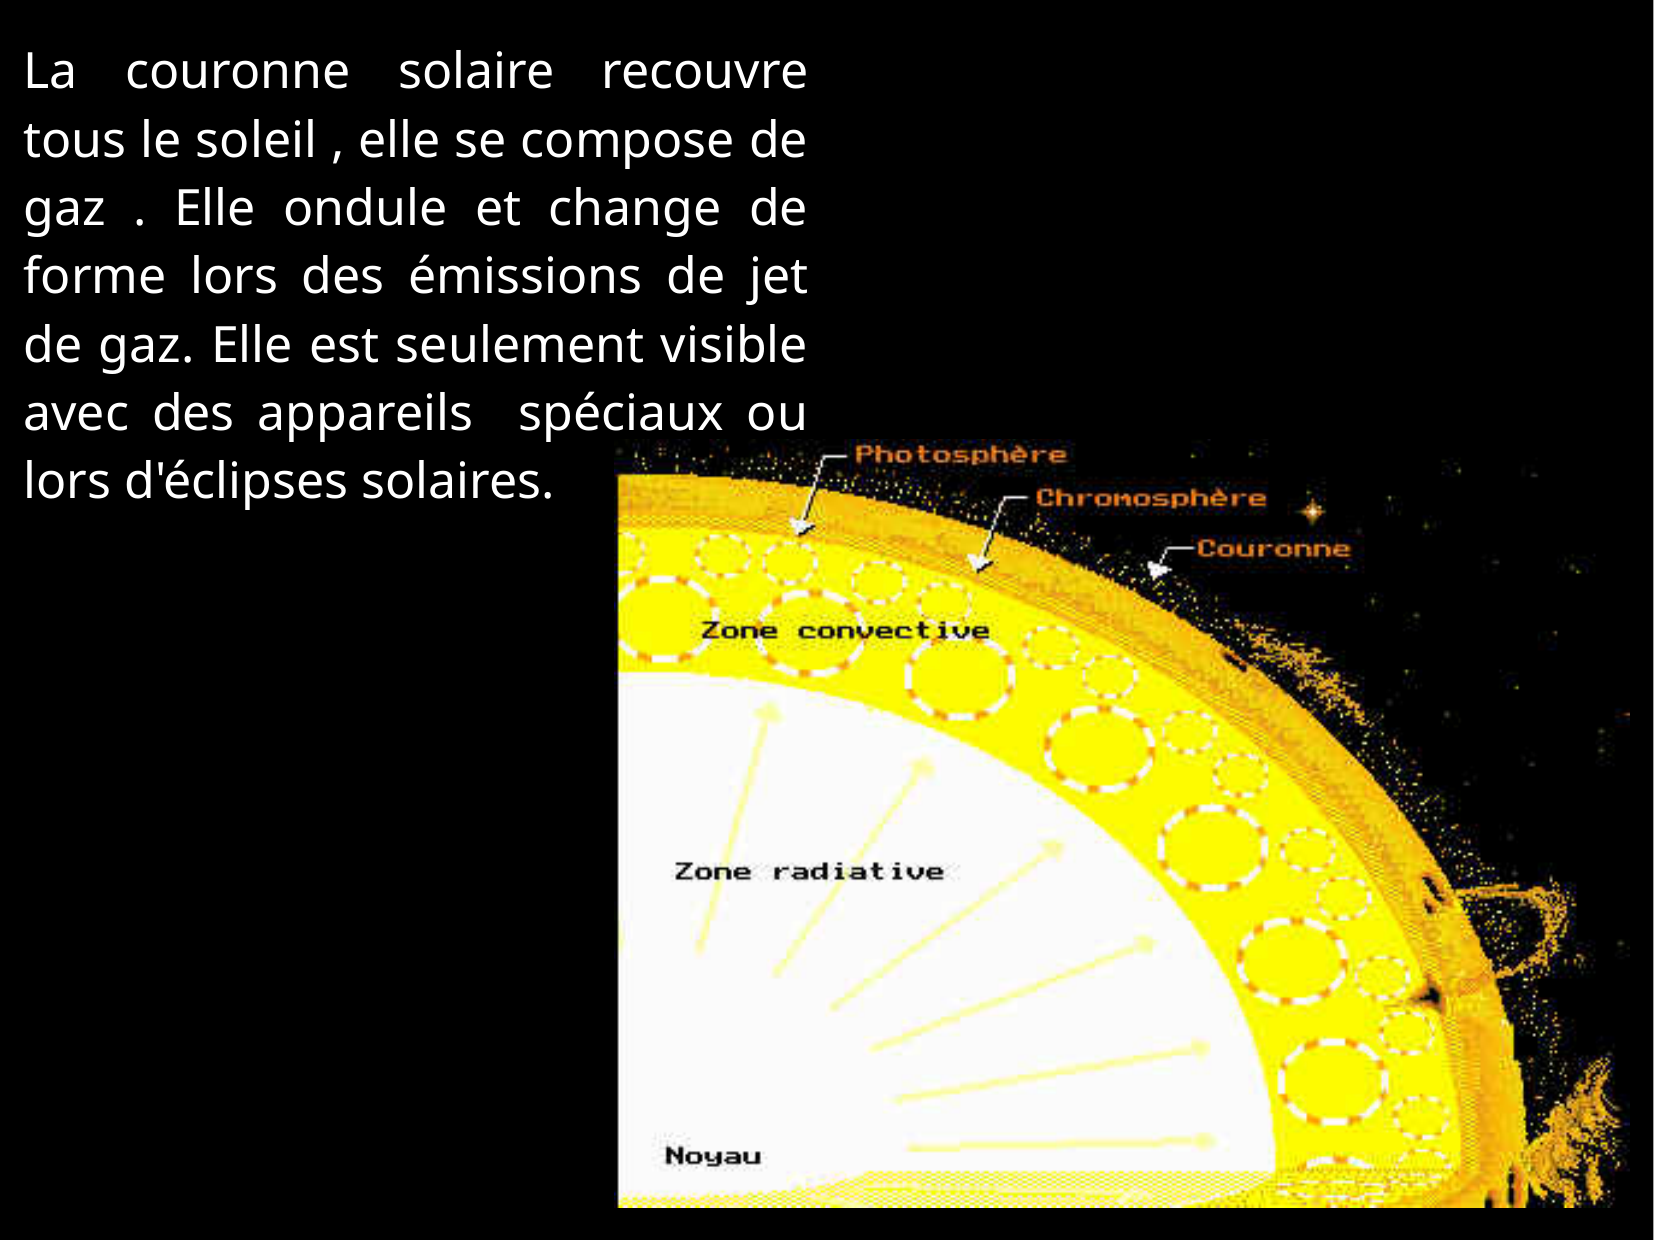

# La couronne solaire recouvre tous le soleil , elle se compose de gaz . Elle ondule et change de forme lors des émissions de jet de gaz. Elle est seulement visible avec des appareils spéciaux ou lors d'éclipses solaires.